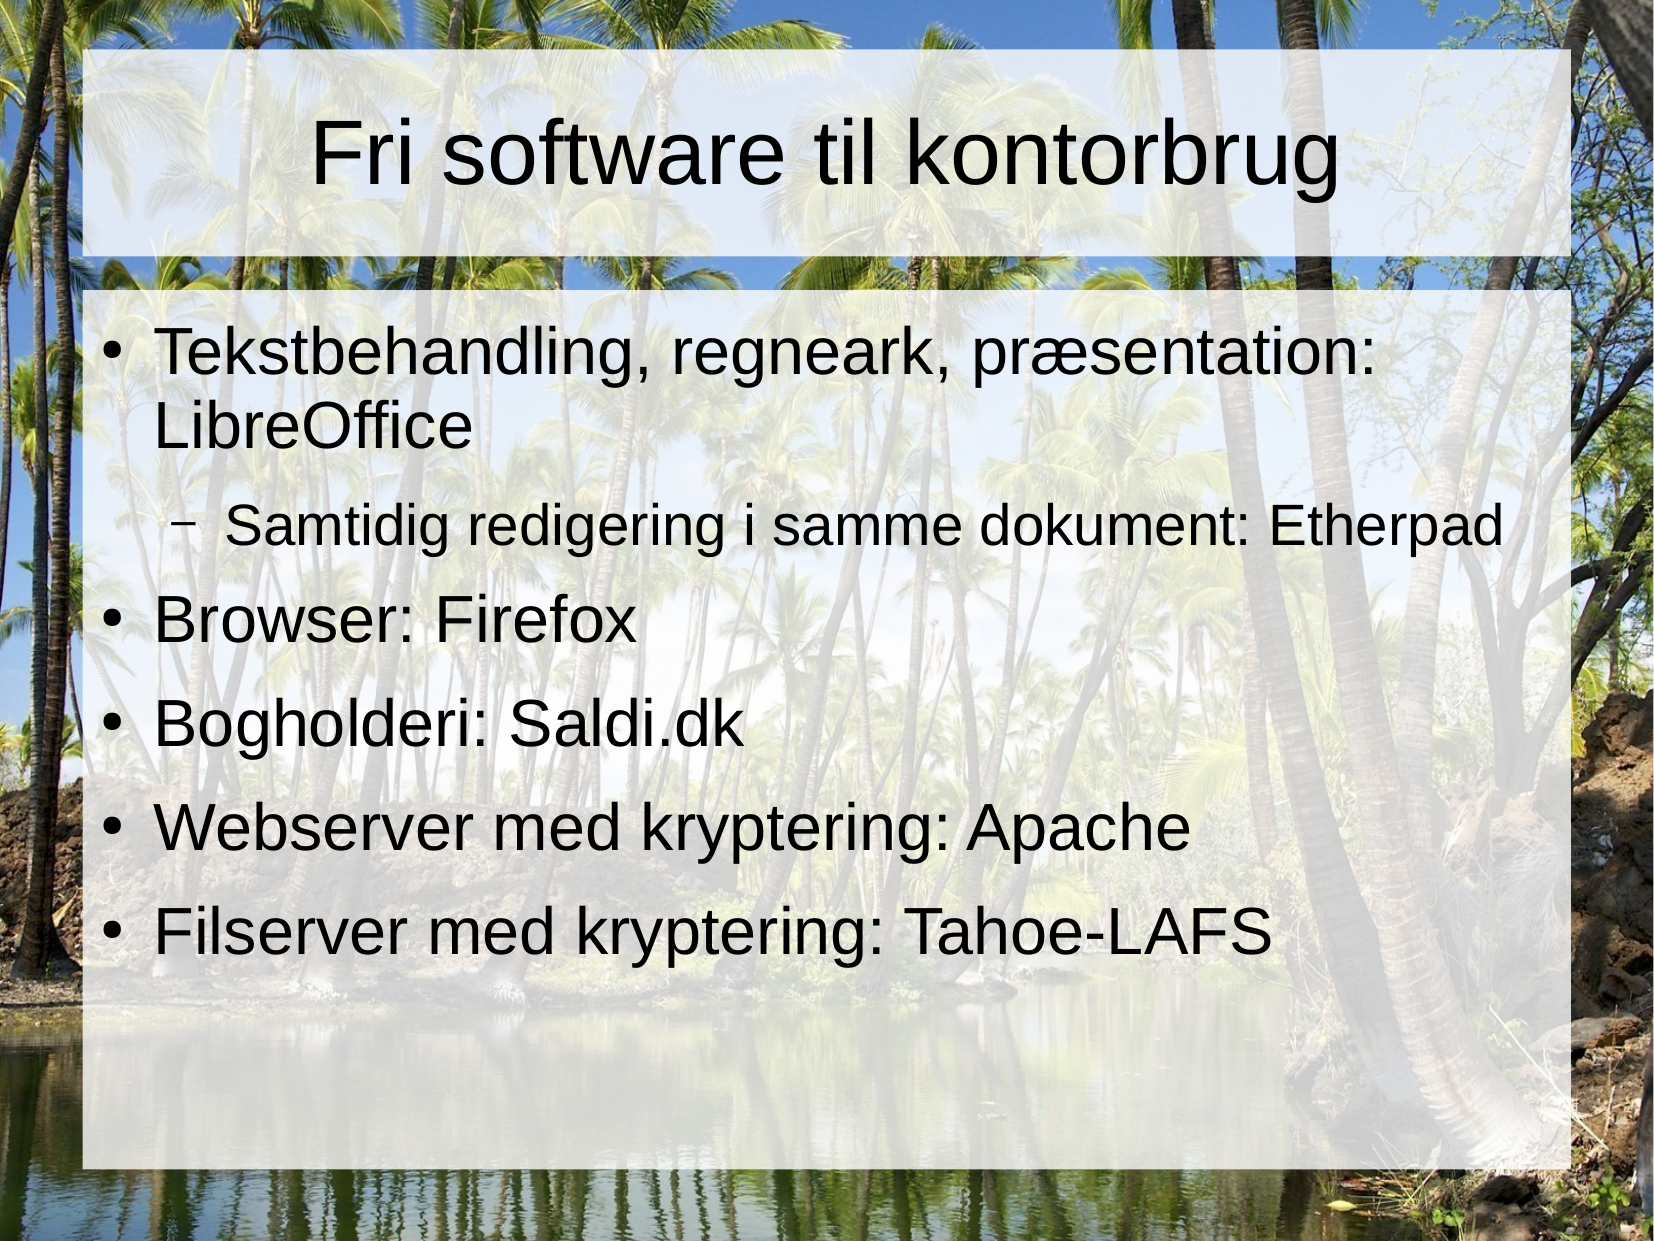

# Fri software til kontorbrug
Tekstbehandling, regneark, præsentation: LibreOffice
Samtidig redigering i samme dokument: Etherpad
Browser: Firefox
Bogholderi: Saldi.dk
Webserver med kryptering: Apache
Filserver med kryptering: Tahoe-LAFS